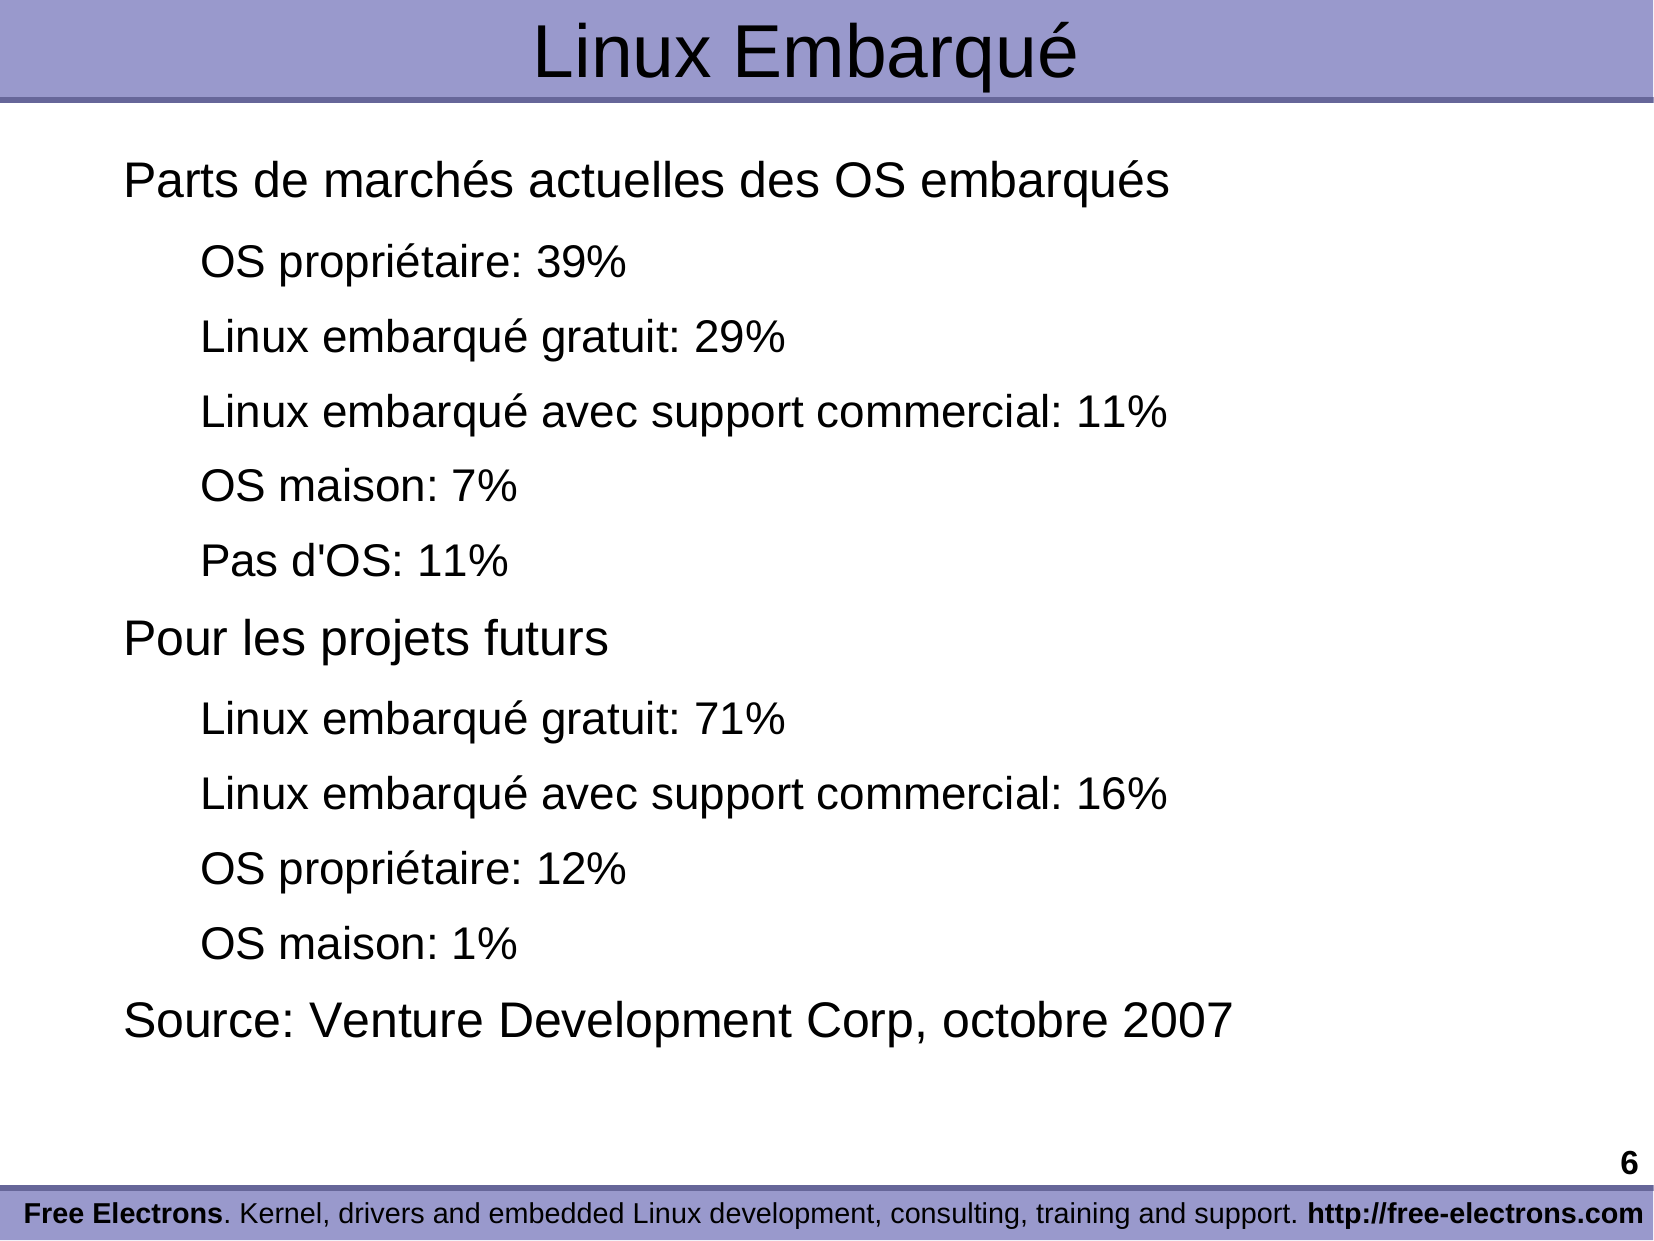

# Linux Embarqué
Parts de marchés actuelles des OS embarqués
OS propriétaire: 39%
Linux embarqué gratuit: 29%
Linux embarqué avec support commercial: 11%
OS maison: 7%
Pas d'OS: 11%
Pour les projets futurs
Linux embarqué gratuit: 71%
Linux embarqué avec support commercial: 16%
OS propriétaire: 12%
OS maison: 1%
Source: Venture Development Corp, octobre 2007